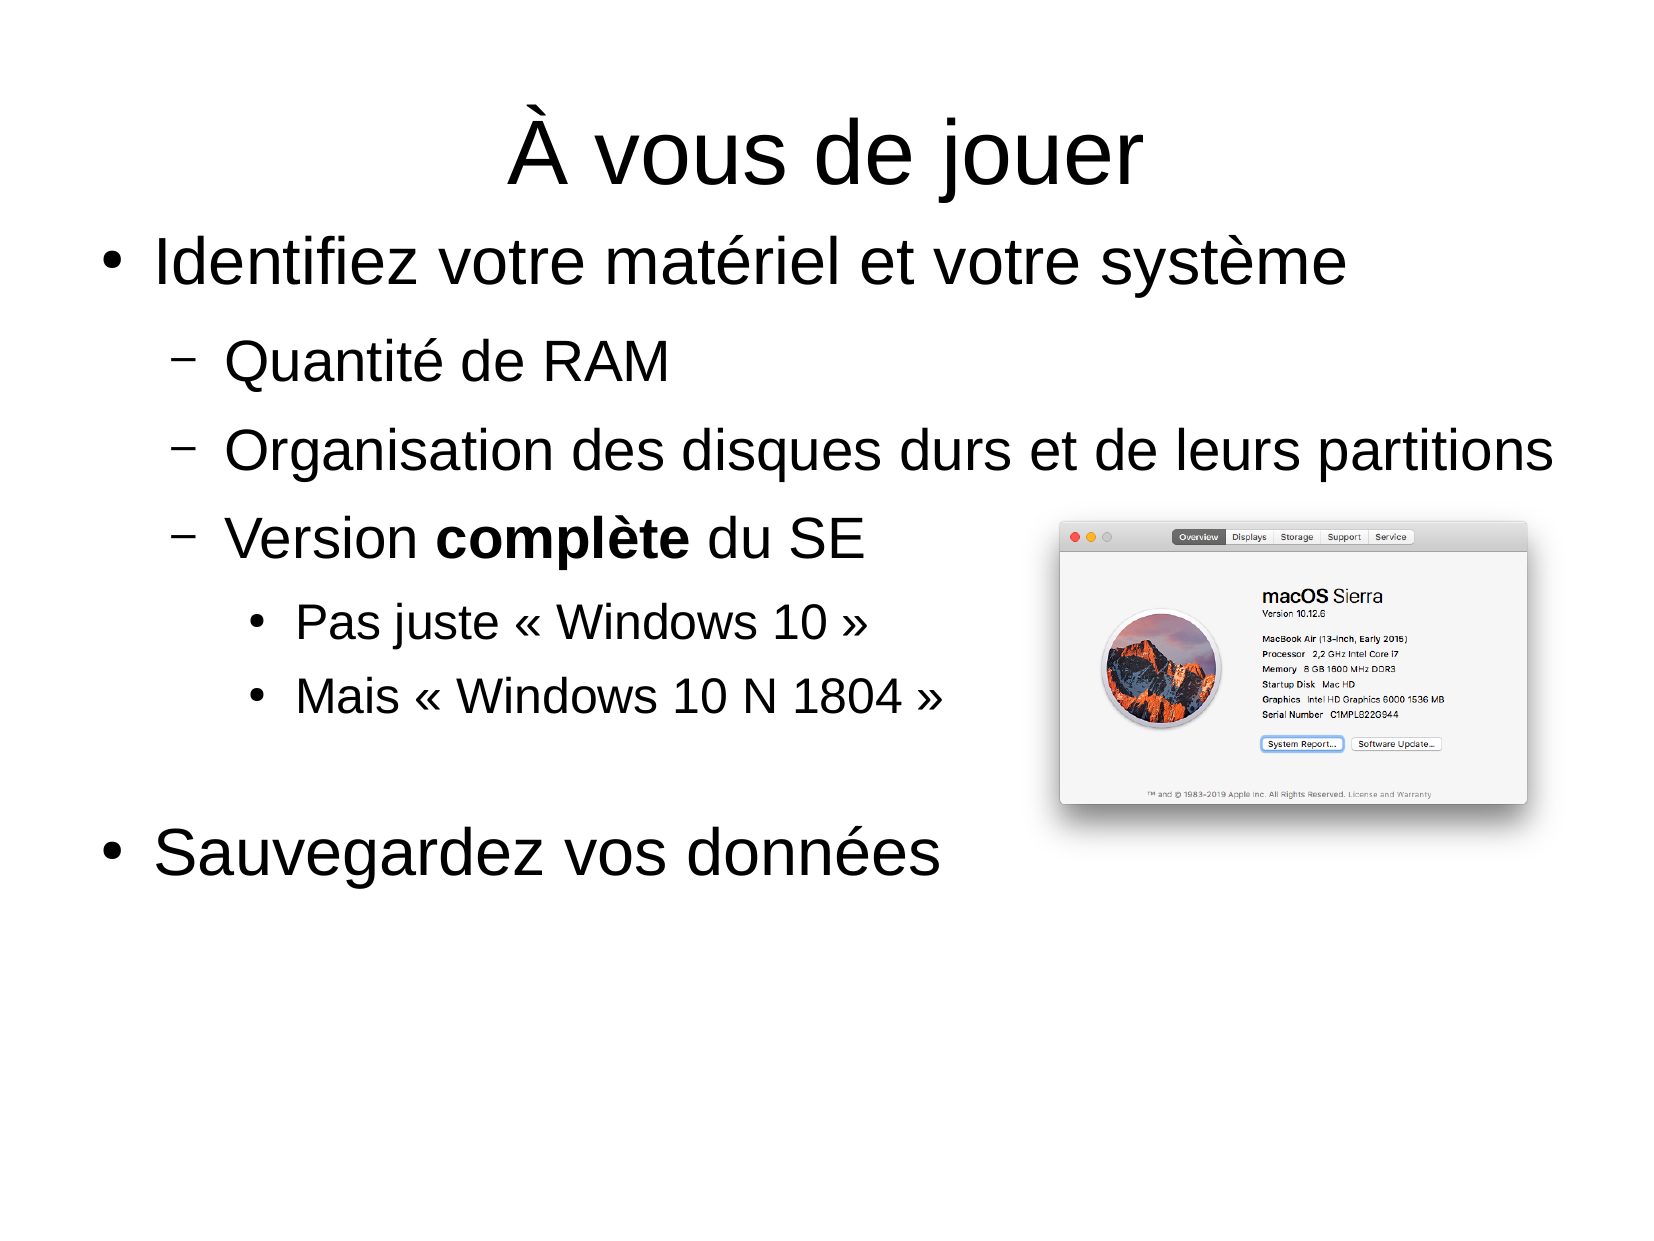

# À vous de jouer
Identifiez votre matériel et votre système
Quantité de RAM
Organisation des disques durs et de leurs partitions
Version complète du SE
Pas juste « Windows 10 »
Mais « Windows 10 N 1804 »
Sauvegardez vos données